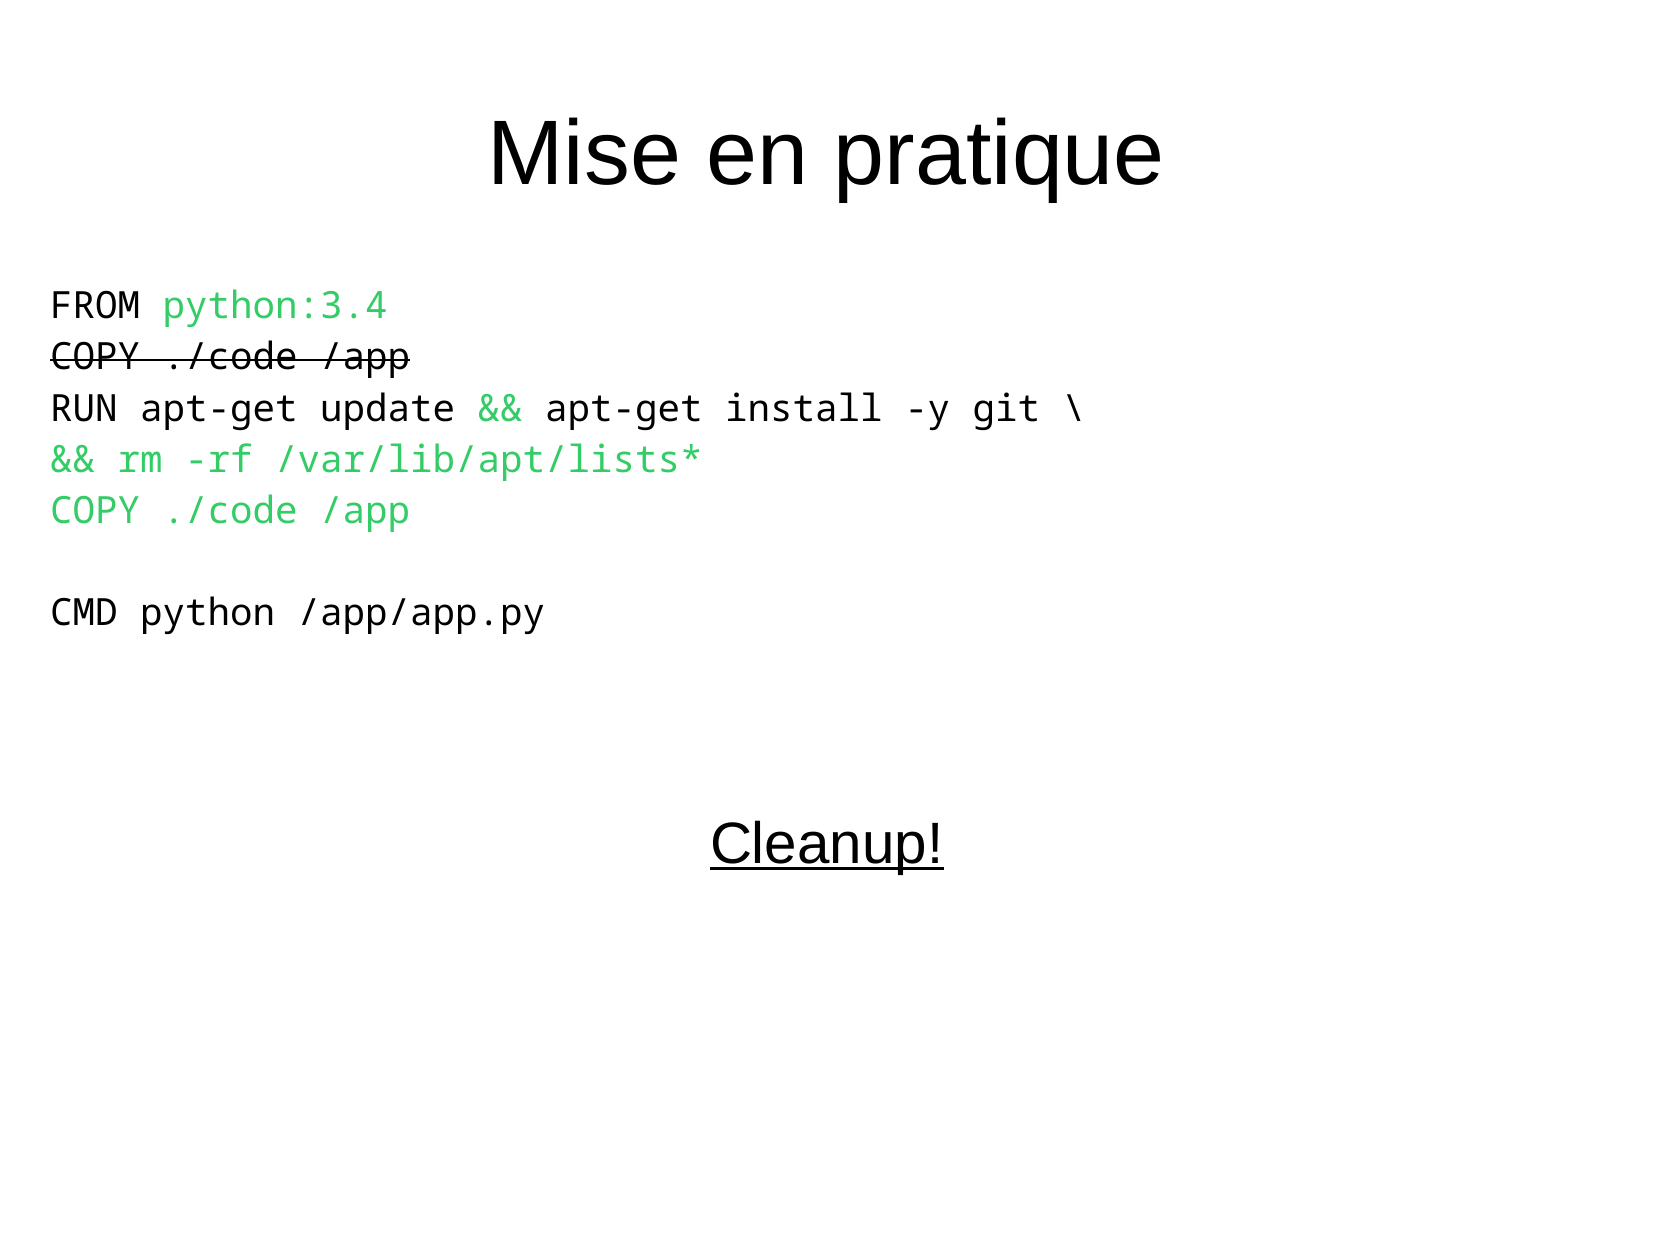

# Mise en pratique
FROM python:3.4
COPY ./code /app
RUN apt-get update && apt-get install -y git \
&& rm -rf /var/lib/apt/lists*
COPY ./code /app
CMD python /app/app.py
Cleanup!